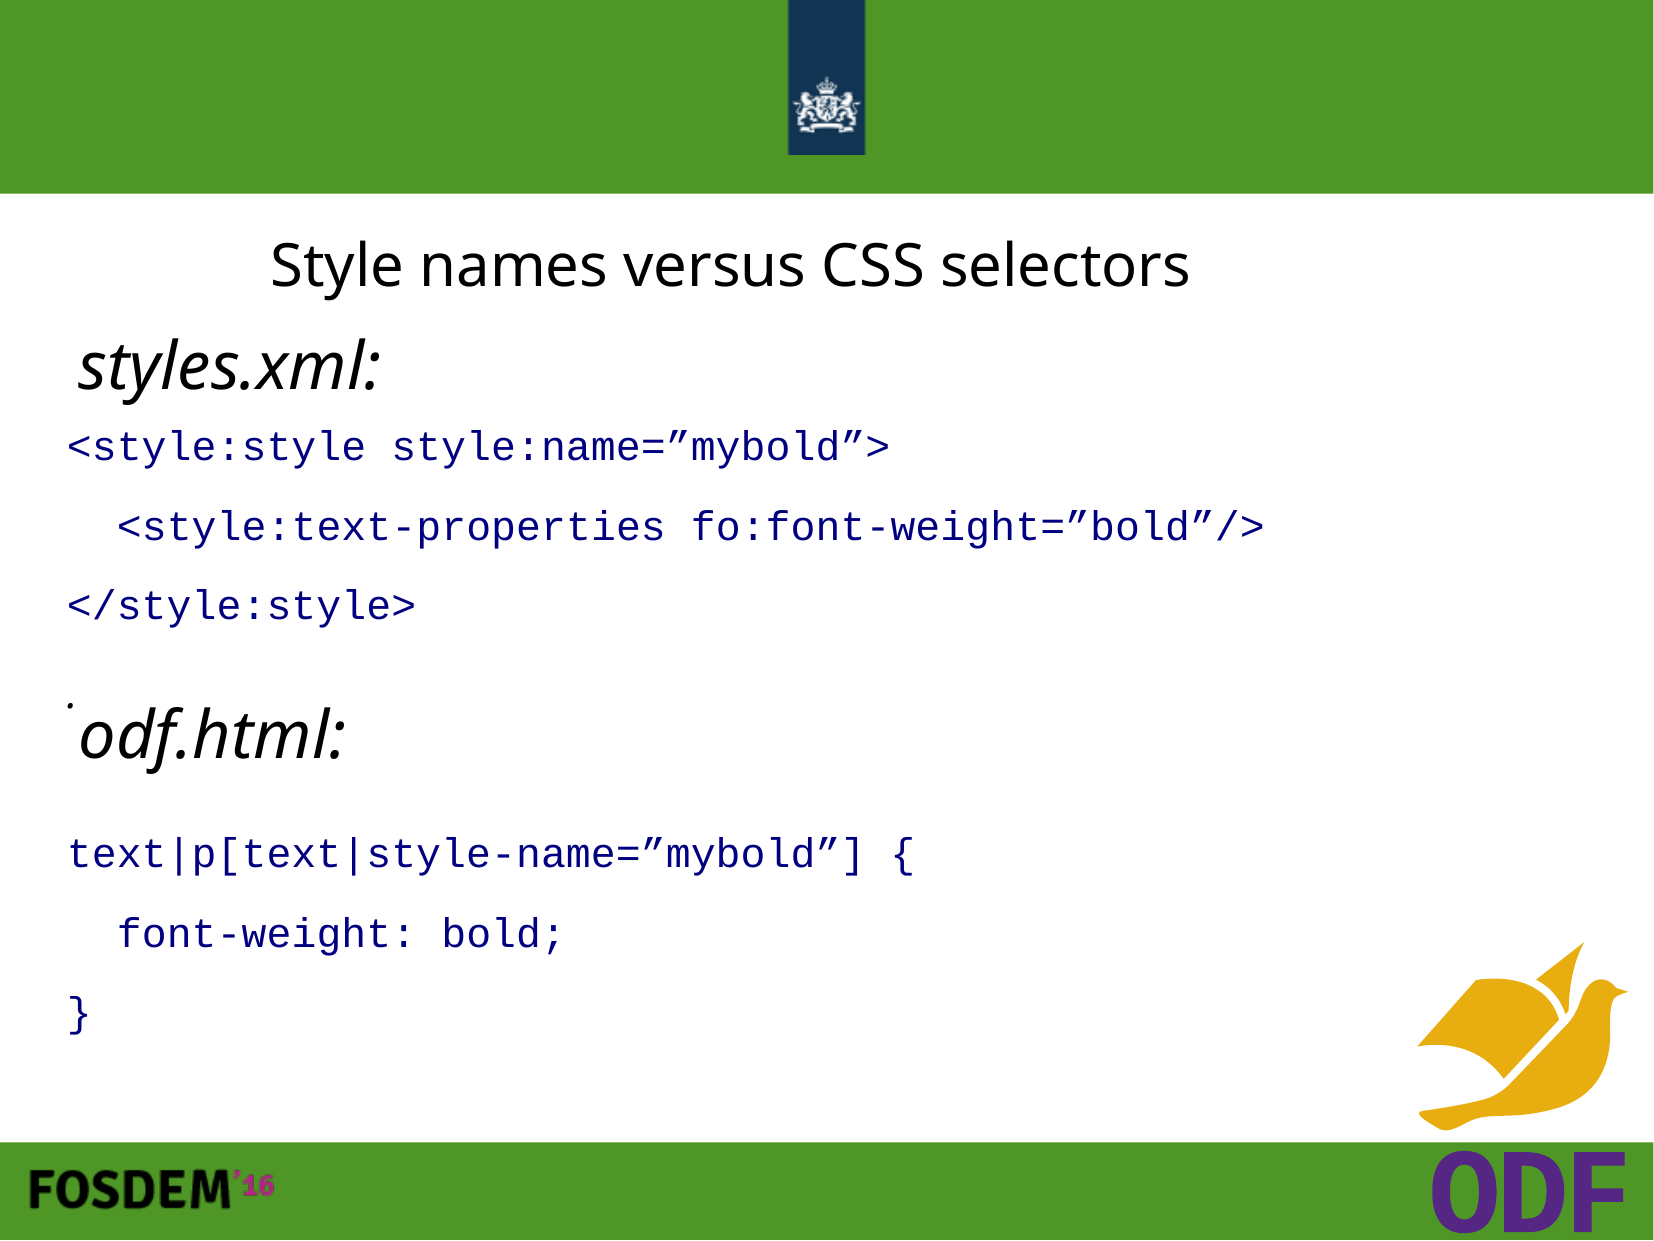

# Style names versus CSS selectors
styles.xml:
<style:style style:name=”mybold”>
 <style:text-properties fo:font-weight=”bold”/>
</style:style>
.
text|p[text|style-name=”mybold”] {
 font-weight: bold;
}
odf.html: